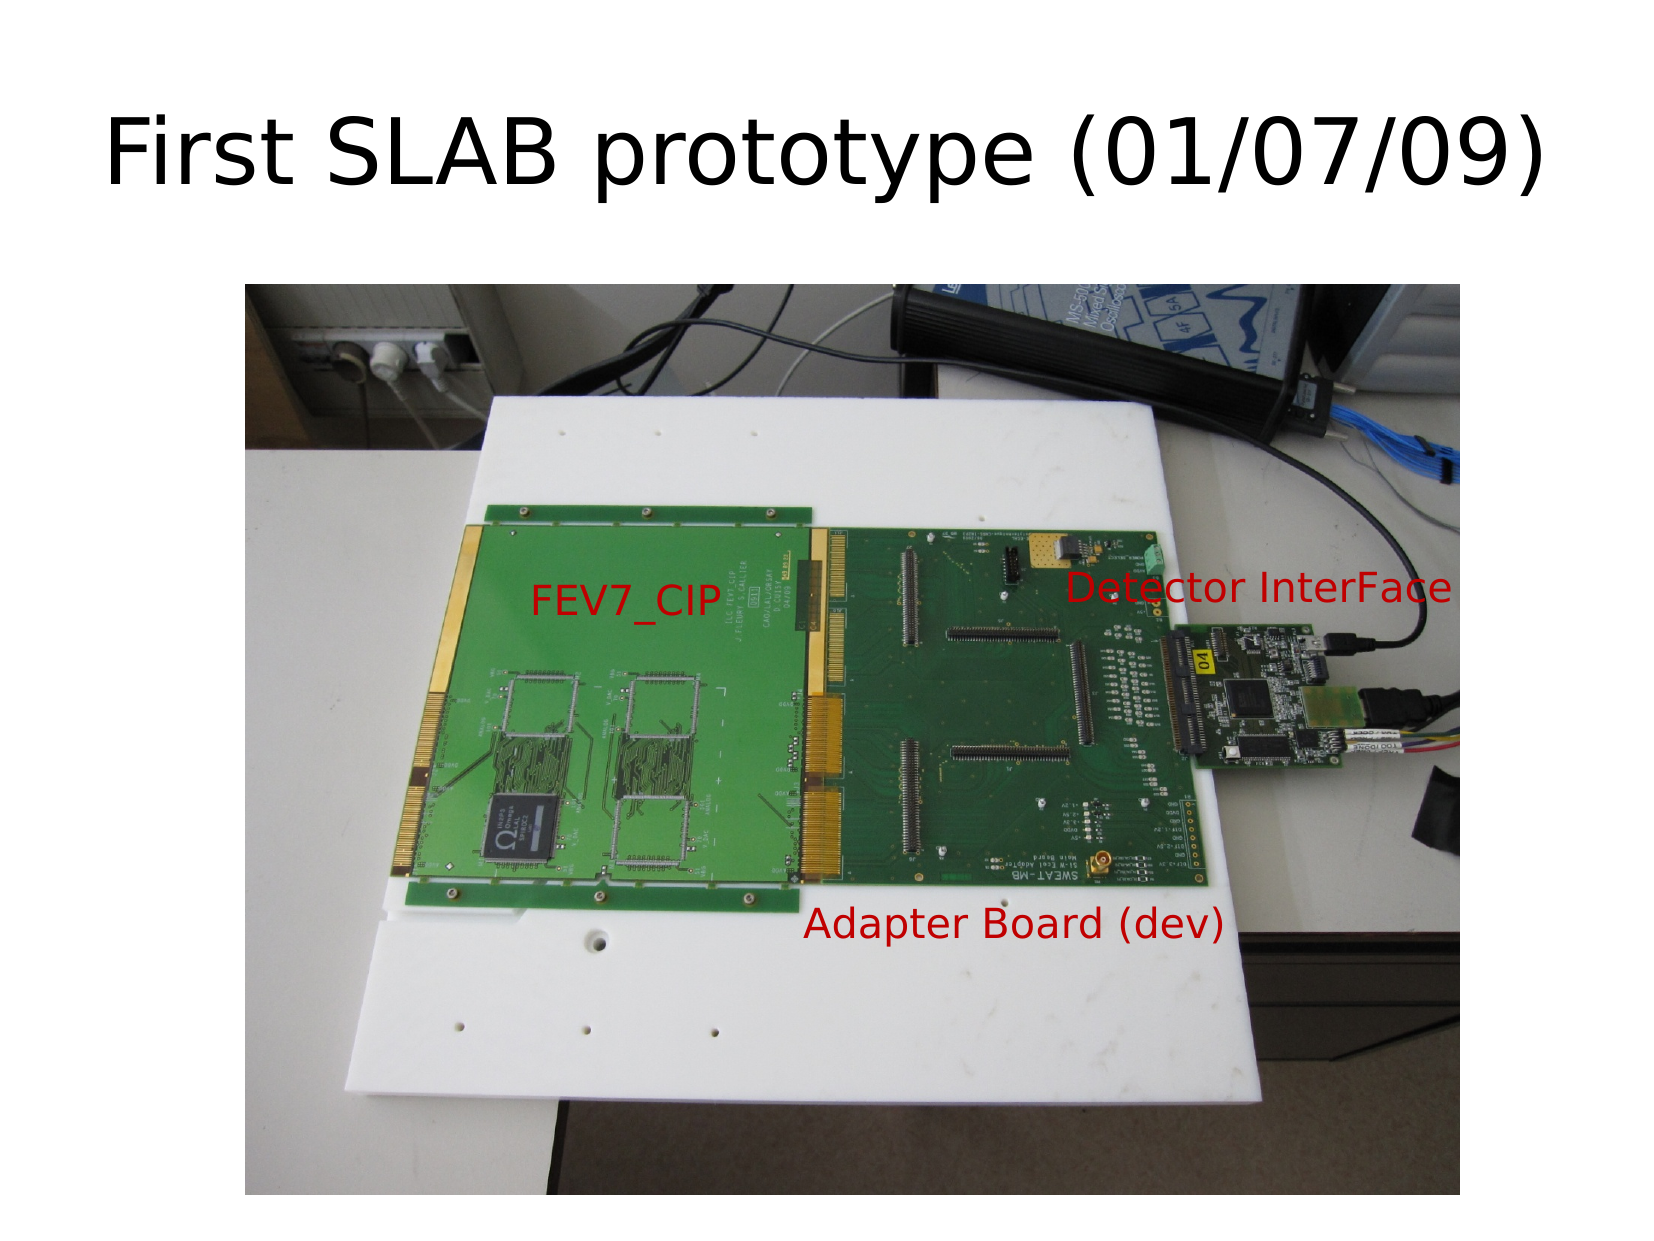

# First SLAB prototype (01/07/09)
Detector InterFace
FEV7_CIP
Adapter Board (dev)